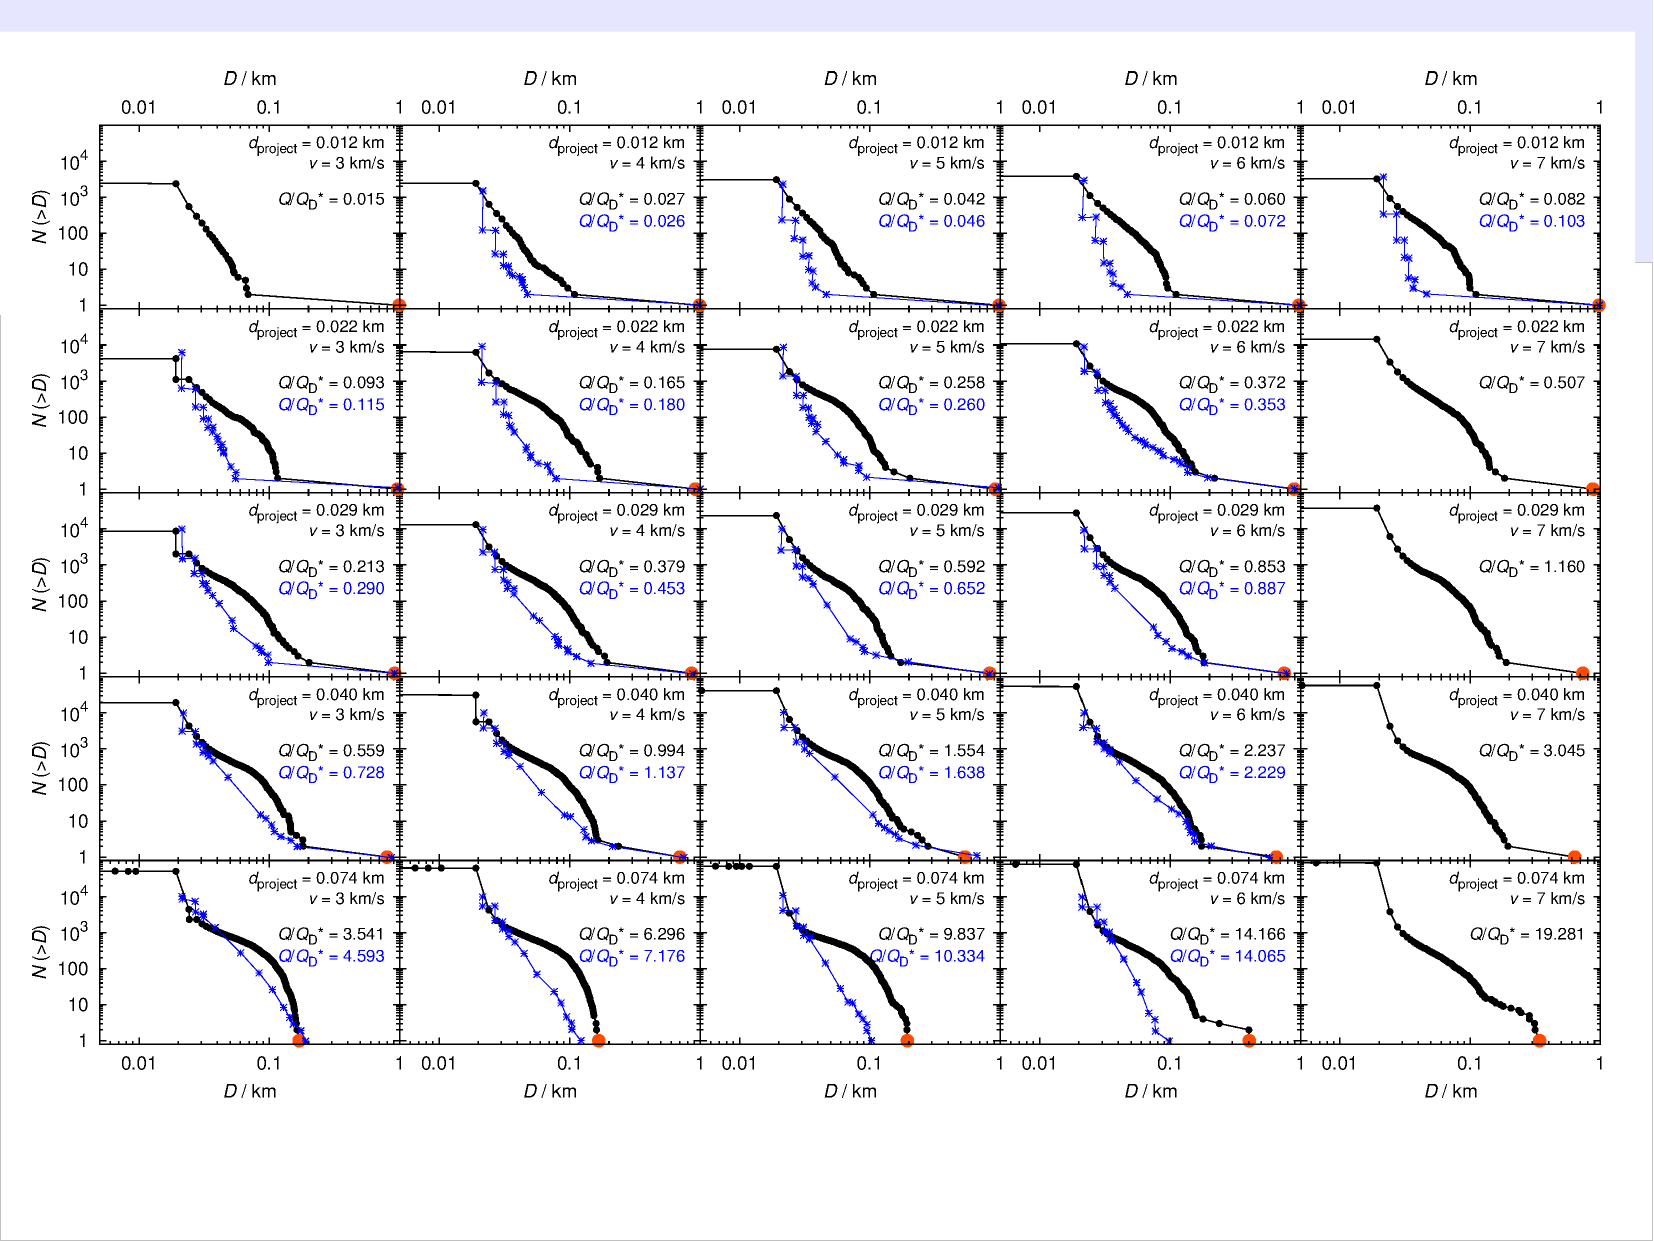

# Results for D = 1 km targets